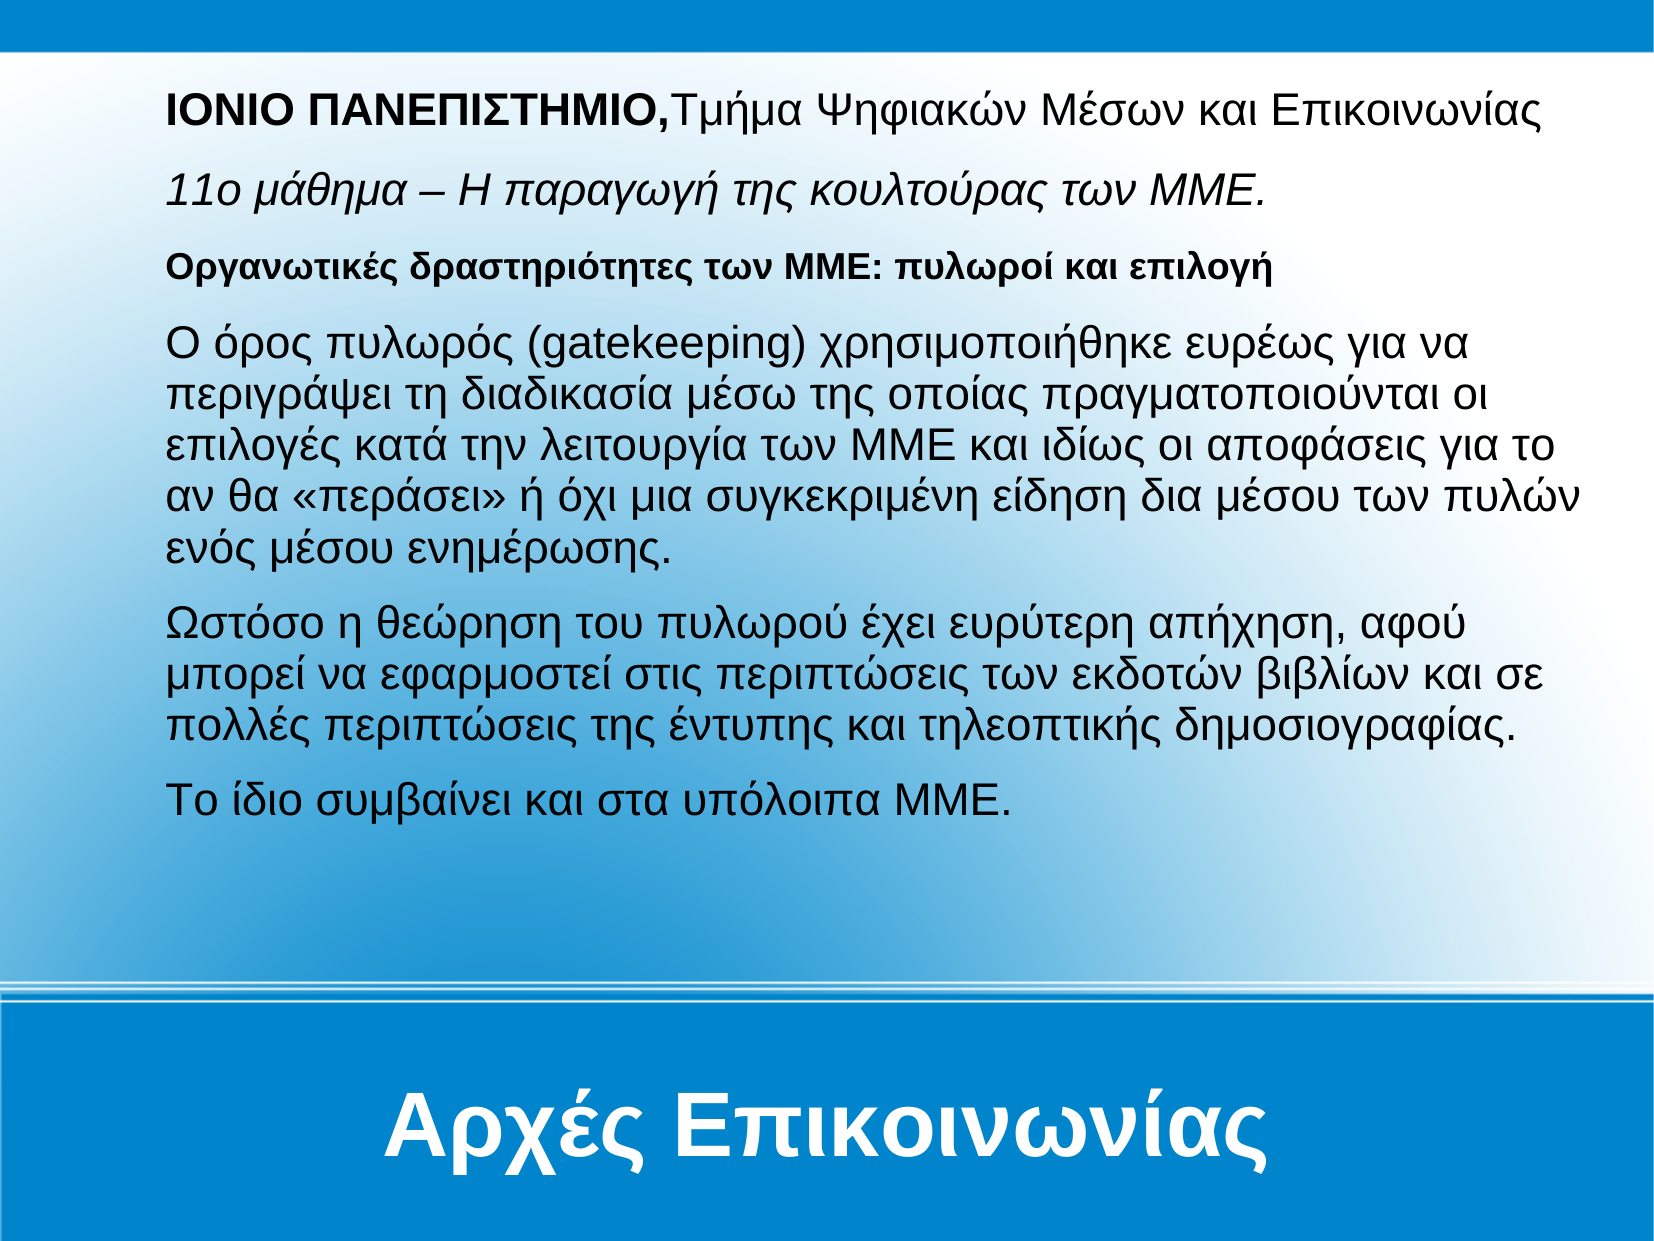

ΙΟΝΙΟ ΠΑΝΕΠΙΣΤΗΜΙΟ,Τμήμα Ψηφιακών Μέσων και Επικοινωνίας
11ο μάθημα – Η παραγωγή της κουλτούρας των ΜΜΕ.
Οργανωτικές δραστηριότητες των ΜΜΕ: πυλωροί και επιλογή
Ο όρος πυλωρός (gatekeeping) χρησιμοποιήθηκε ευρέως για να περιγράψει τη διαδικασία μέσω της οποίας πραγματοποιούνται οι επιλογές κατά την λειτουργία των ΜΜΕ και ιδίως οι αποφάσεις για το αν θα «περάσει» ή όχι μια συγκεκριμένη είδηση δια μέσου των πυλών ενός μέσου ενημέρωσης.
Ωστόσο η θεώρηση του πυλωρού έχει ευρύτερη απήχηση, αφού μπορεί να εφαρμοστεί στις περιπτώσεις των εκδοτών βιβλίων και σε πολλές περιπτώσεις της έντυπης και τηλεοπτικής δημοσιογραφίας.
Το ίδιο συμβαίνει και στα υπόλοιπα ΜΜΕ.
# Αρχές Επικοινωνίας